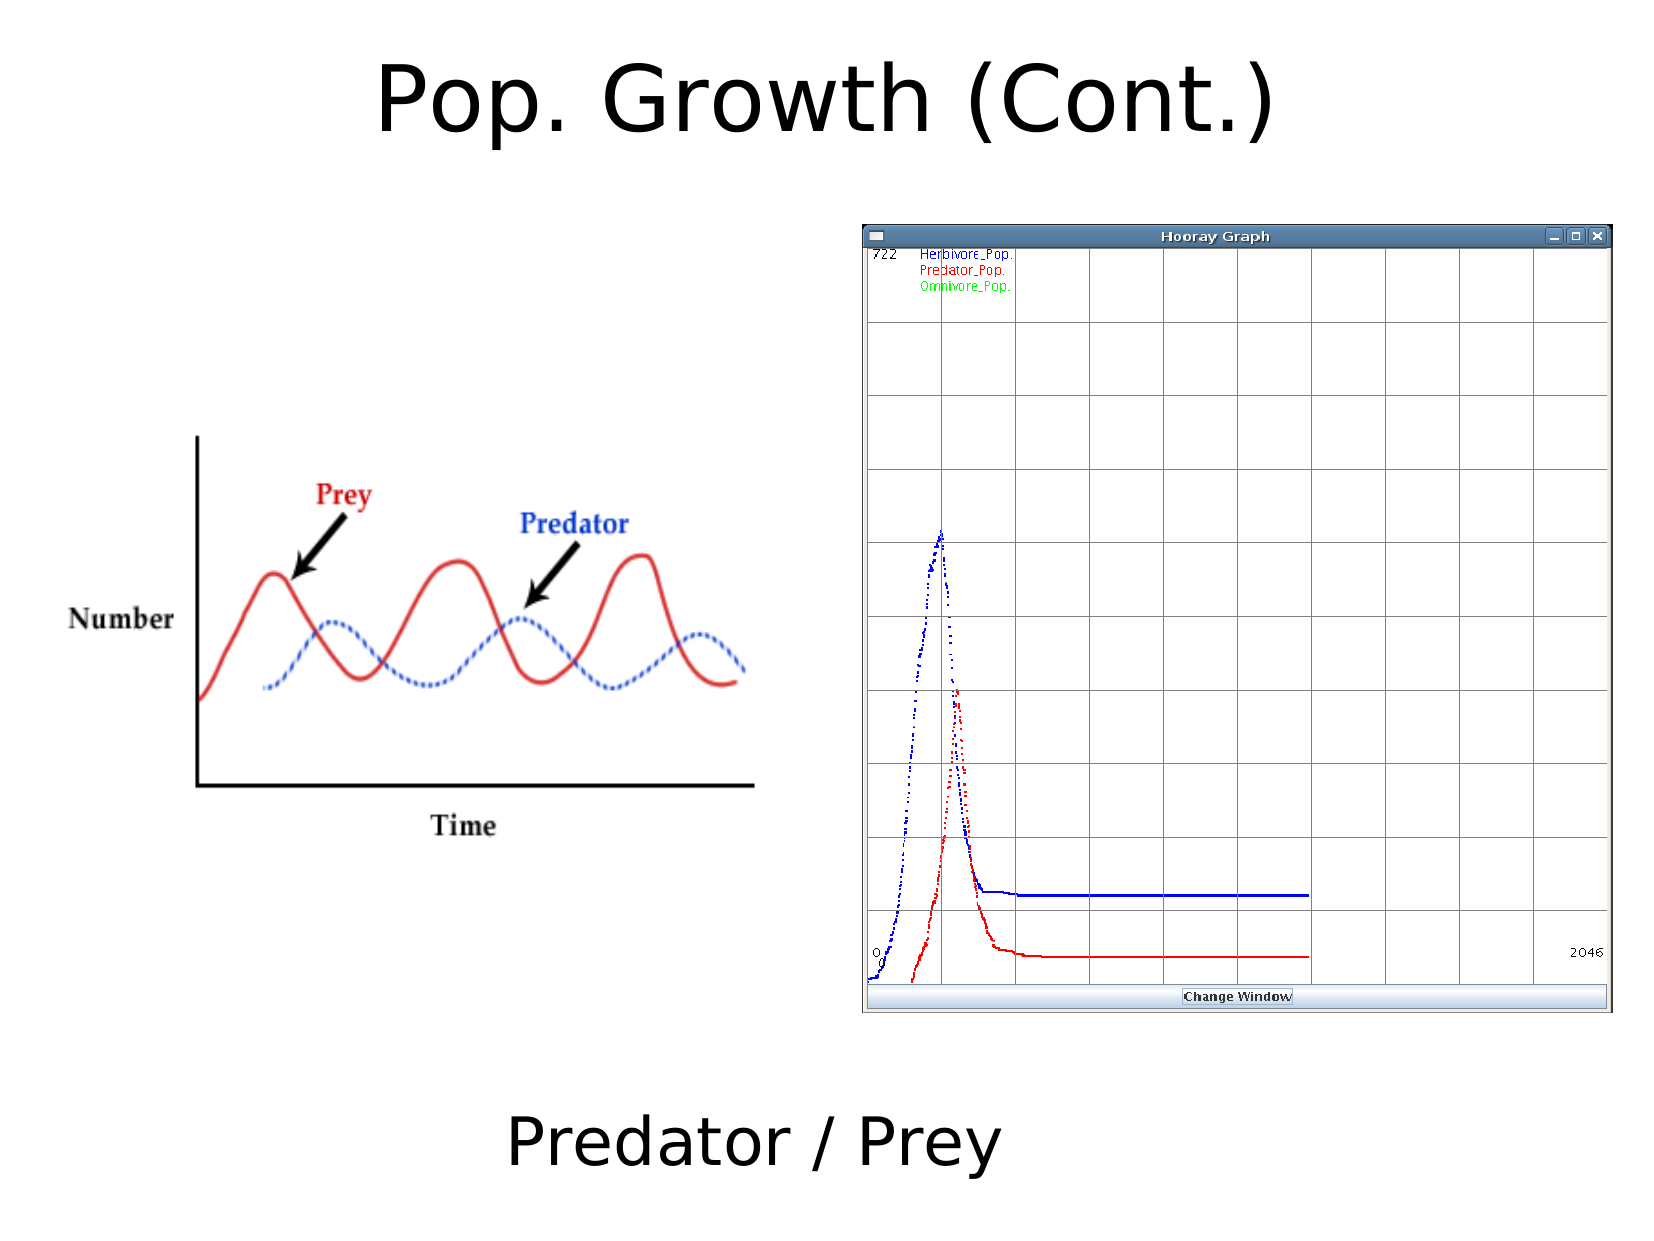

# Pop. Growth (Cont.)
Predator / Prey